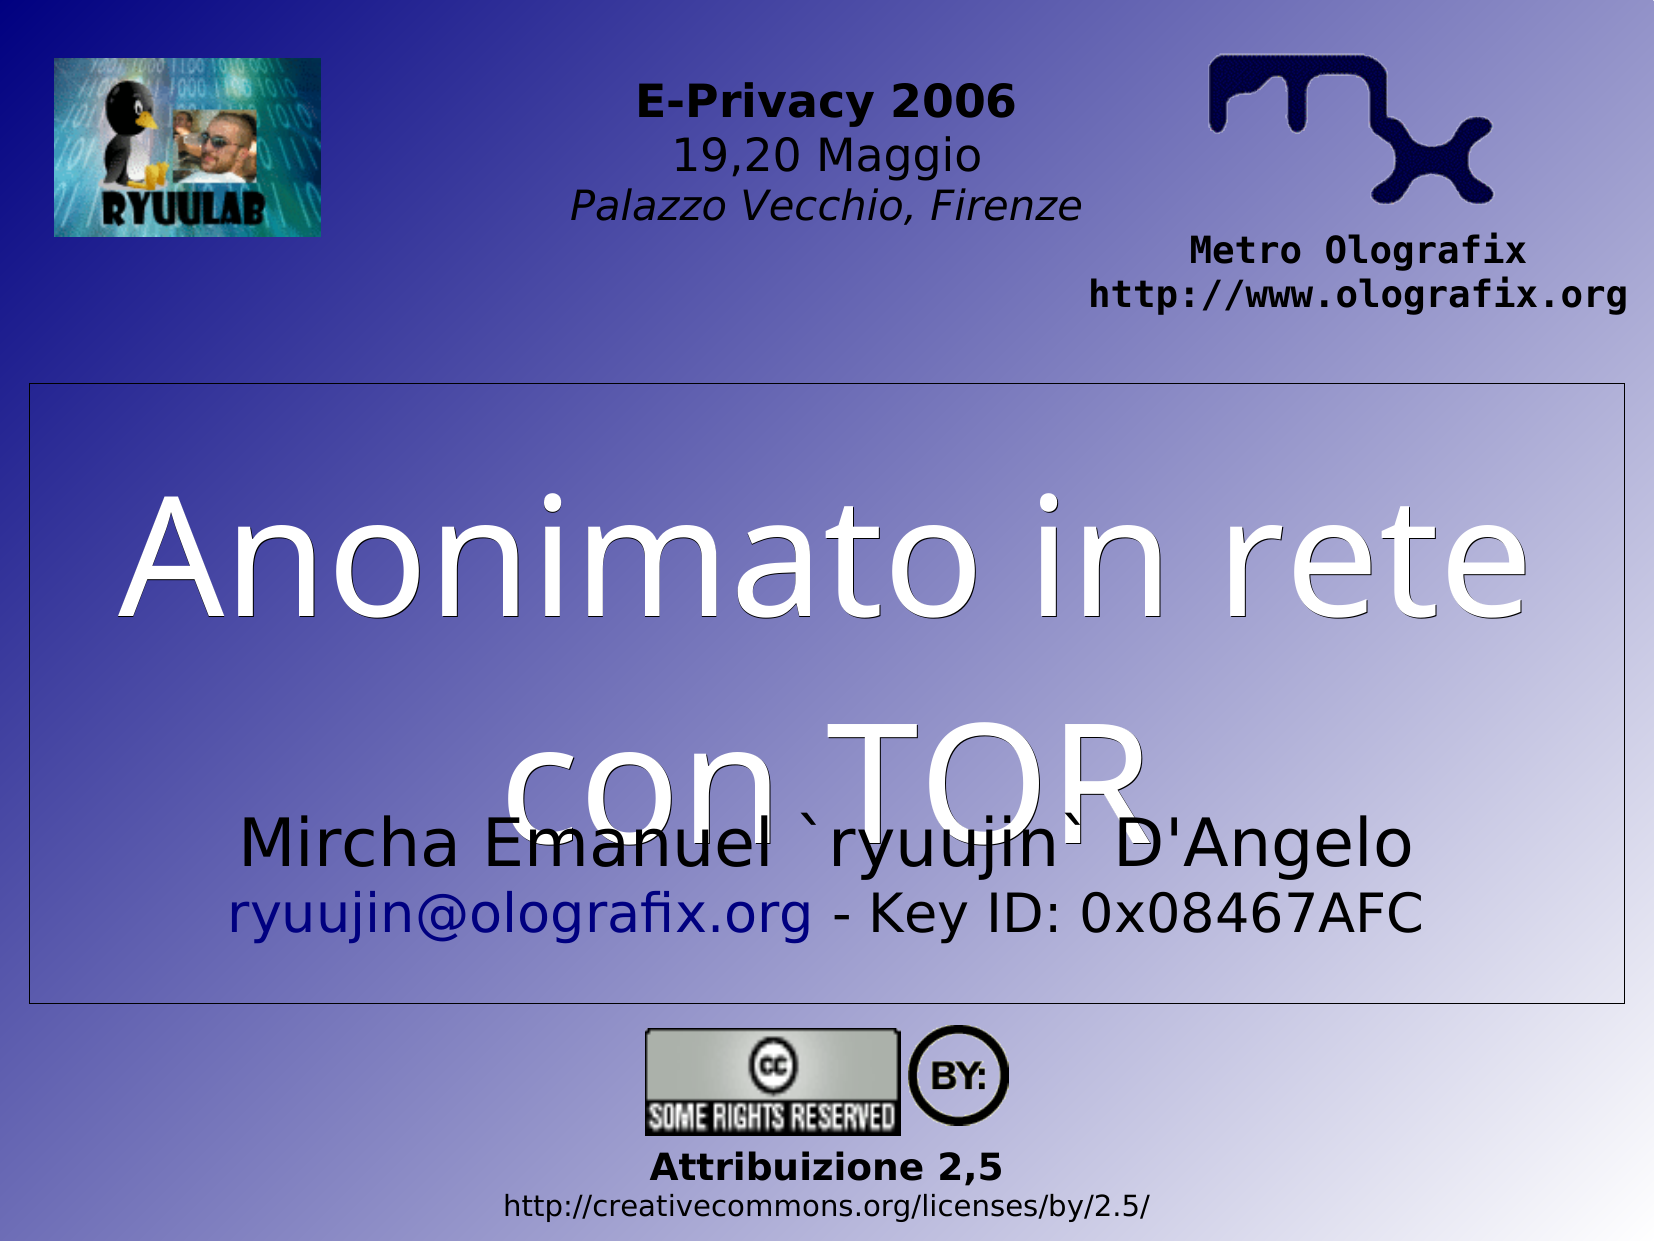

E-Privacy 2006
19,20 Maggio
Palazzo Vecchio, Firenze
Metro Olografix
http://www.olografix.org
Anonimato in rete con TOR
Mircha Emanuel `ryuujin` D'Angelo
ryuujin@olografix.org - Key ID: 0x08467AFC
Attribuizione 2,5
http://creativecommons.org/licenses/by/2.5/